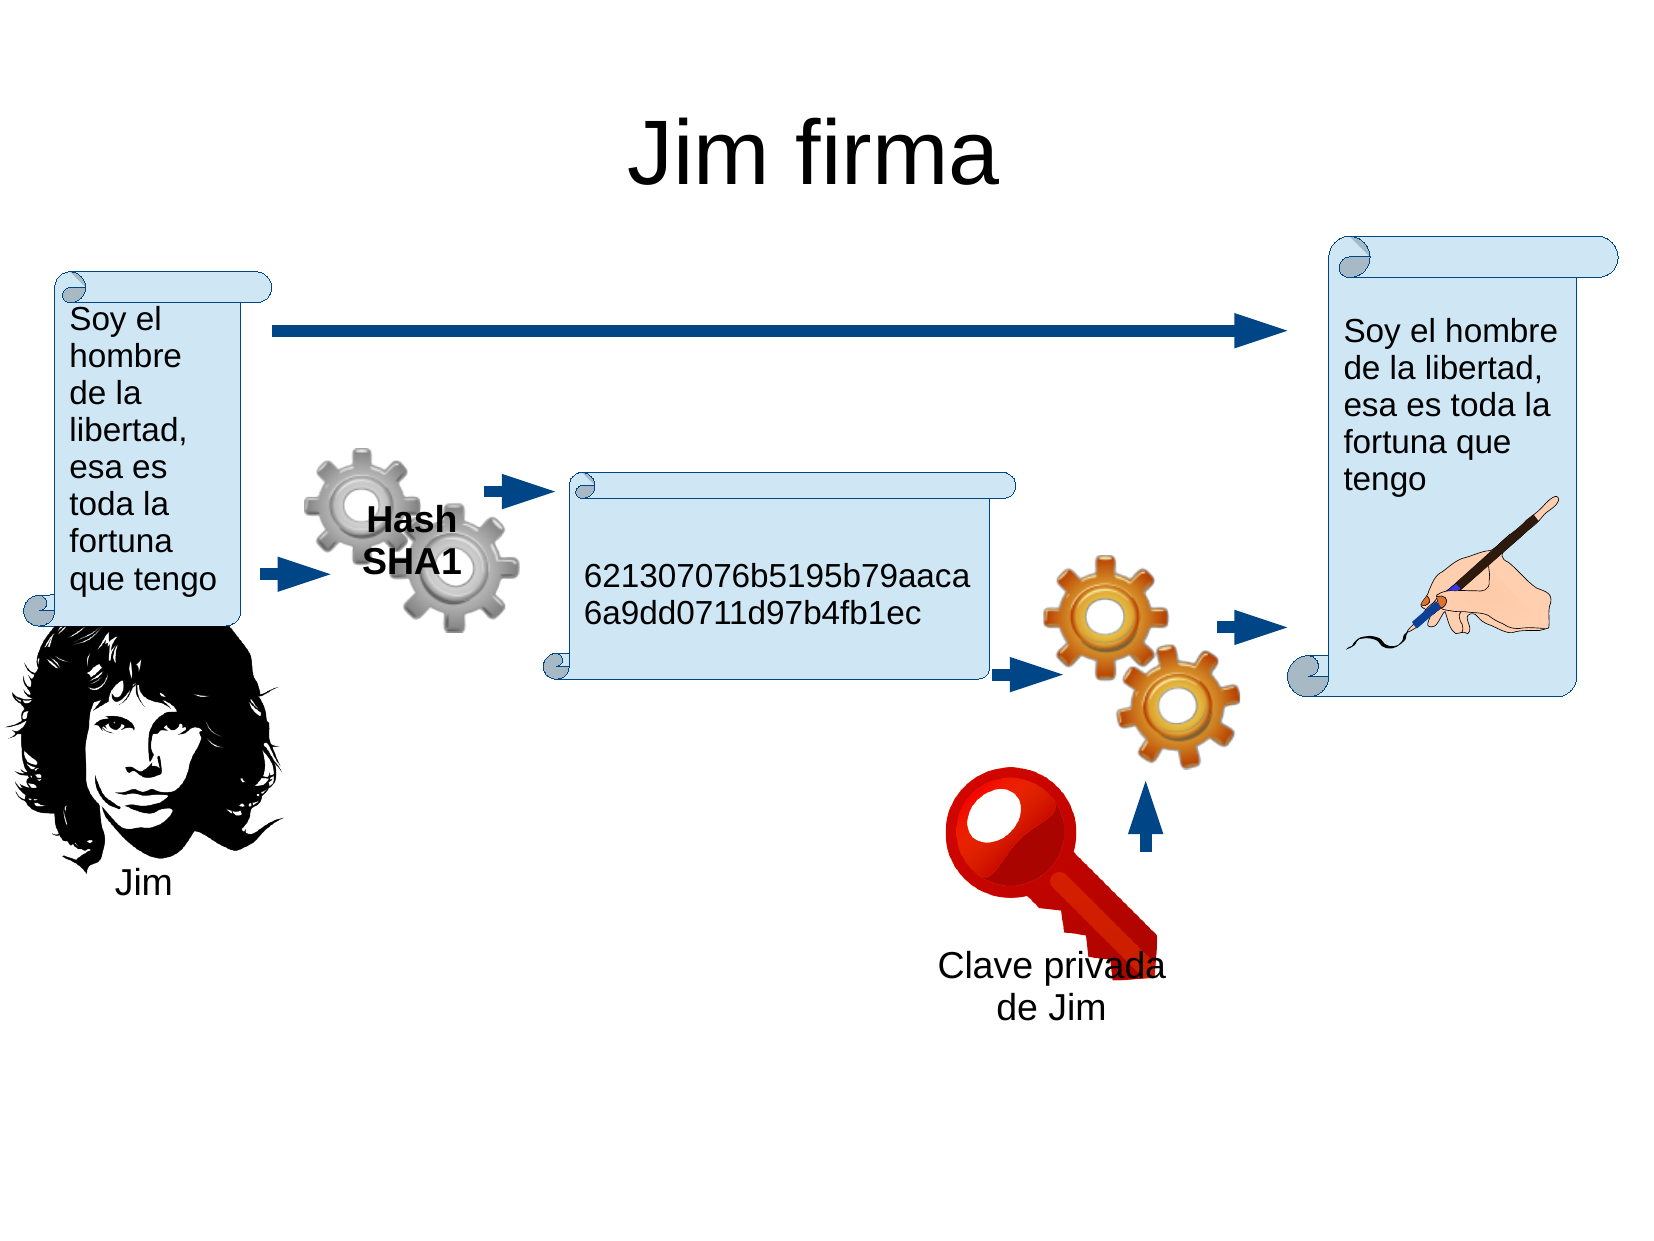

# Jim firma
Soy el hombre de la libertad, esa es toda la fortuna que tengo
Soy el hombre de la libertad, esa es toda la fortuna que tengo
621307076b5195b79aaca6a9dd0711d97b4fb1ec
Jim
Clave privada
de Jim